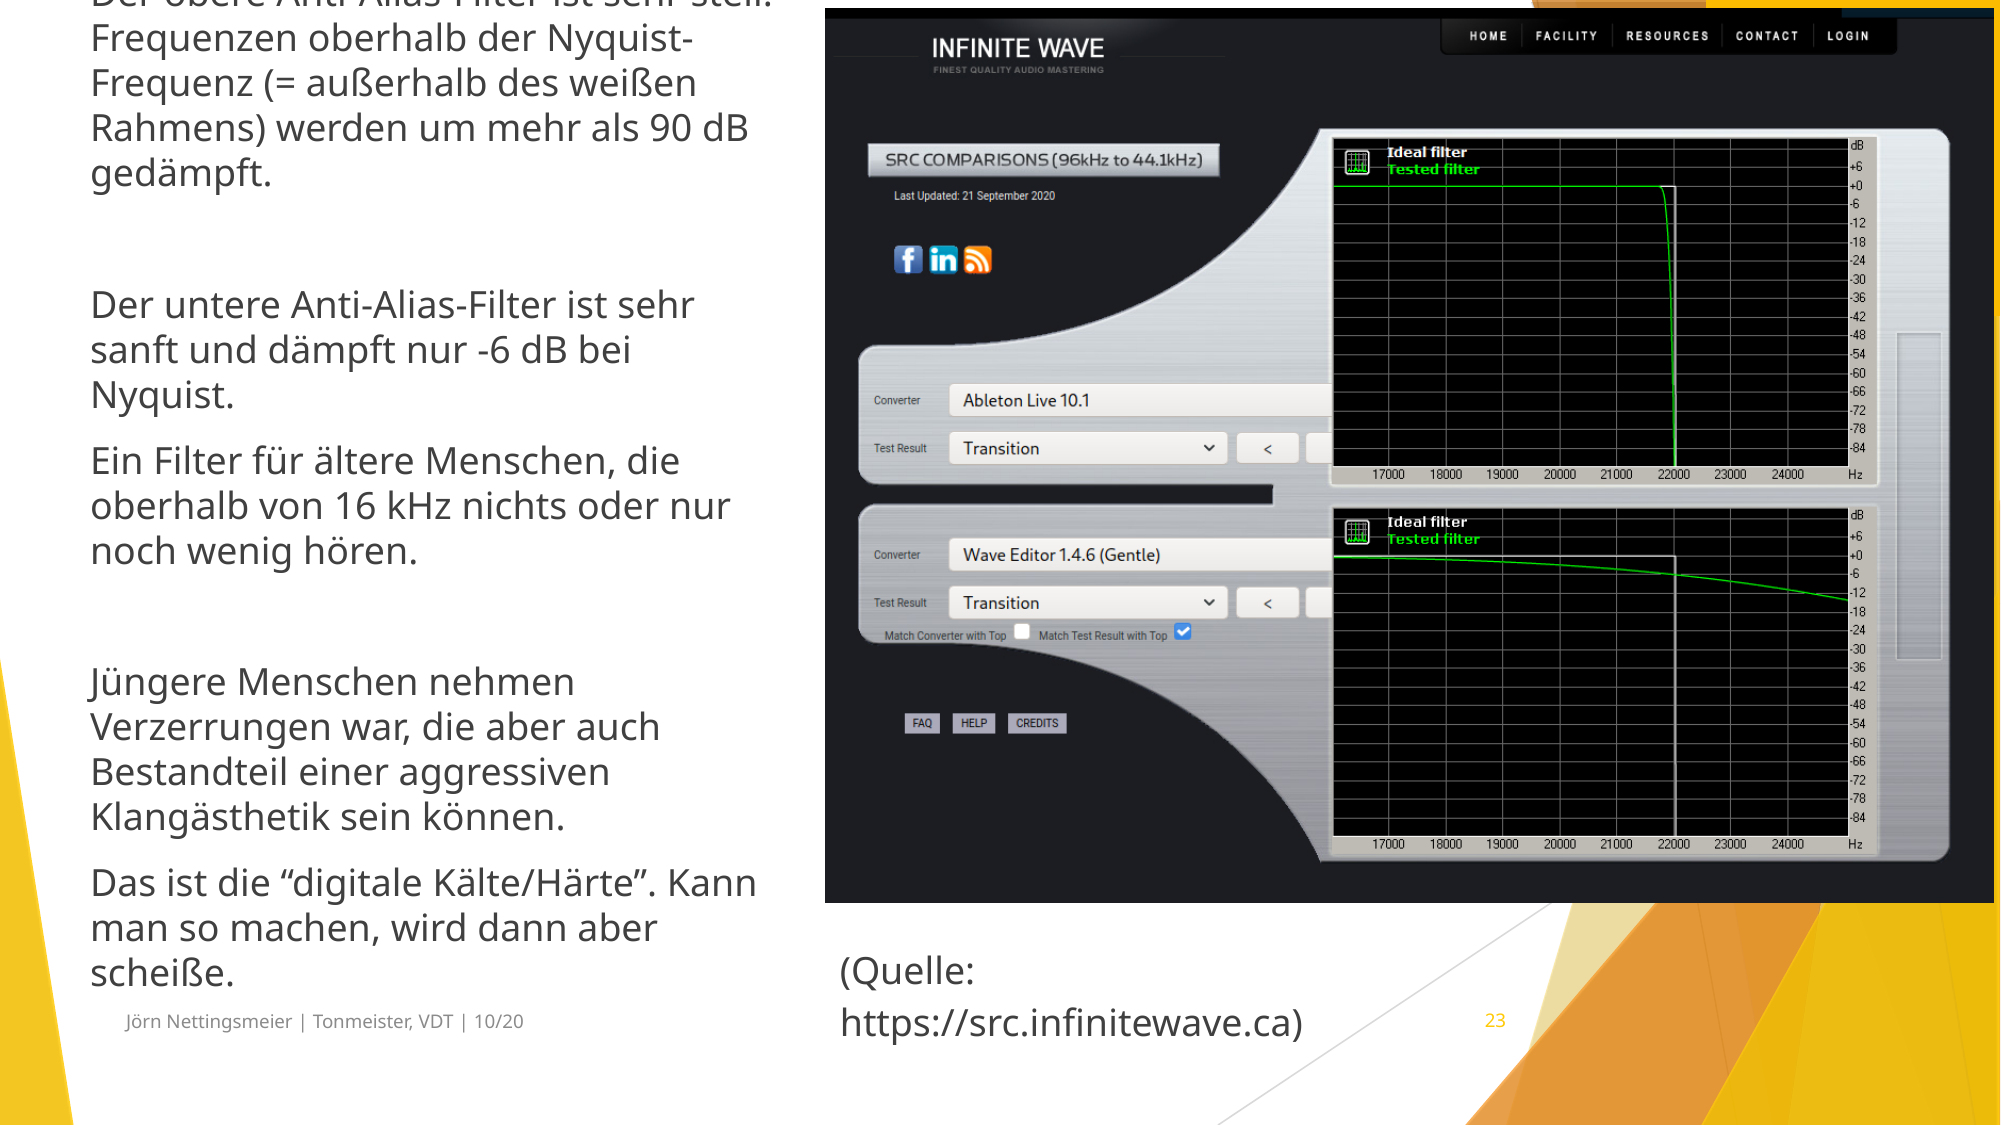

# Der obere Anti-Alias-Filter ist sehr steil. Frequenzen oberhalb der Nyquist-Frequenz (= außerhalb des weißen Rahmens) werden um mehr als 90 dB gedämpft.
Der untere Anti-Alias-Filter ist sehr sanft und dämpft nur -6 dB bei Nyquist.
Ein Filter für ältere Menschen, die oberhalb von 16 kHz nichts oder nur noch wenig hören.
Jüngere Menschen nehmen Verzerrungen war, die aber auch Bestandteil einer aggressiven Klangästhetik sein können.
Das ist die “digitale Kälte/Härte”. Kann man so machen, wird dann aber scheiße.
(Quelle: https://src.infinitewave.ca)
Jörn Nettingsmeier | Tonmeister, VDT | 10/20